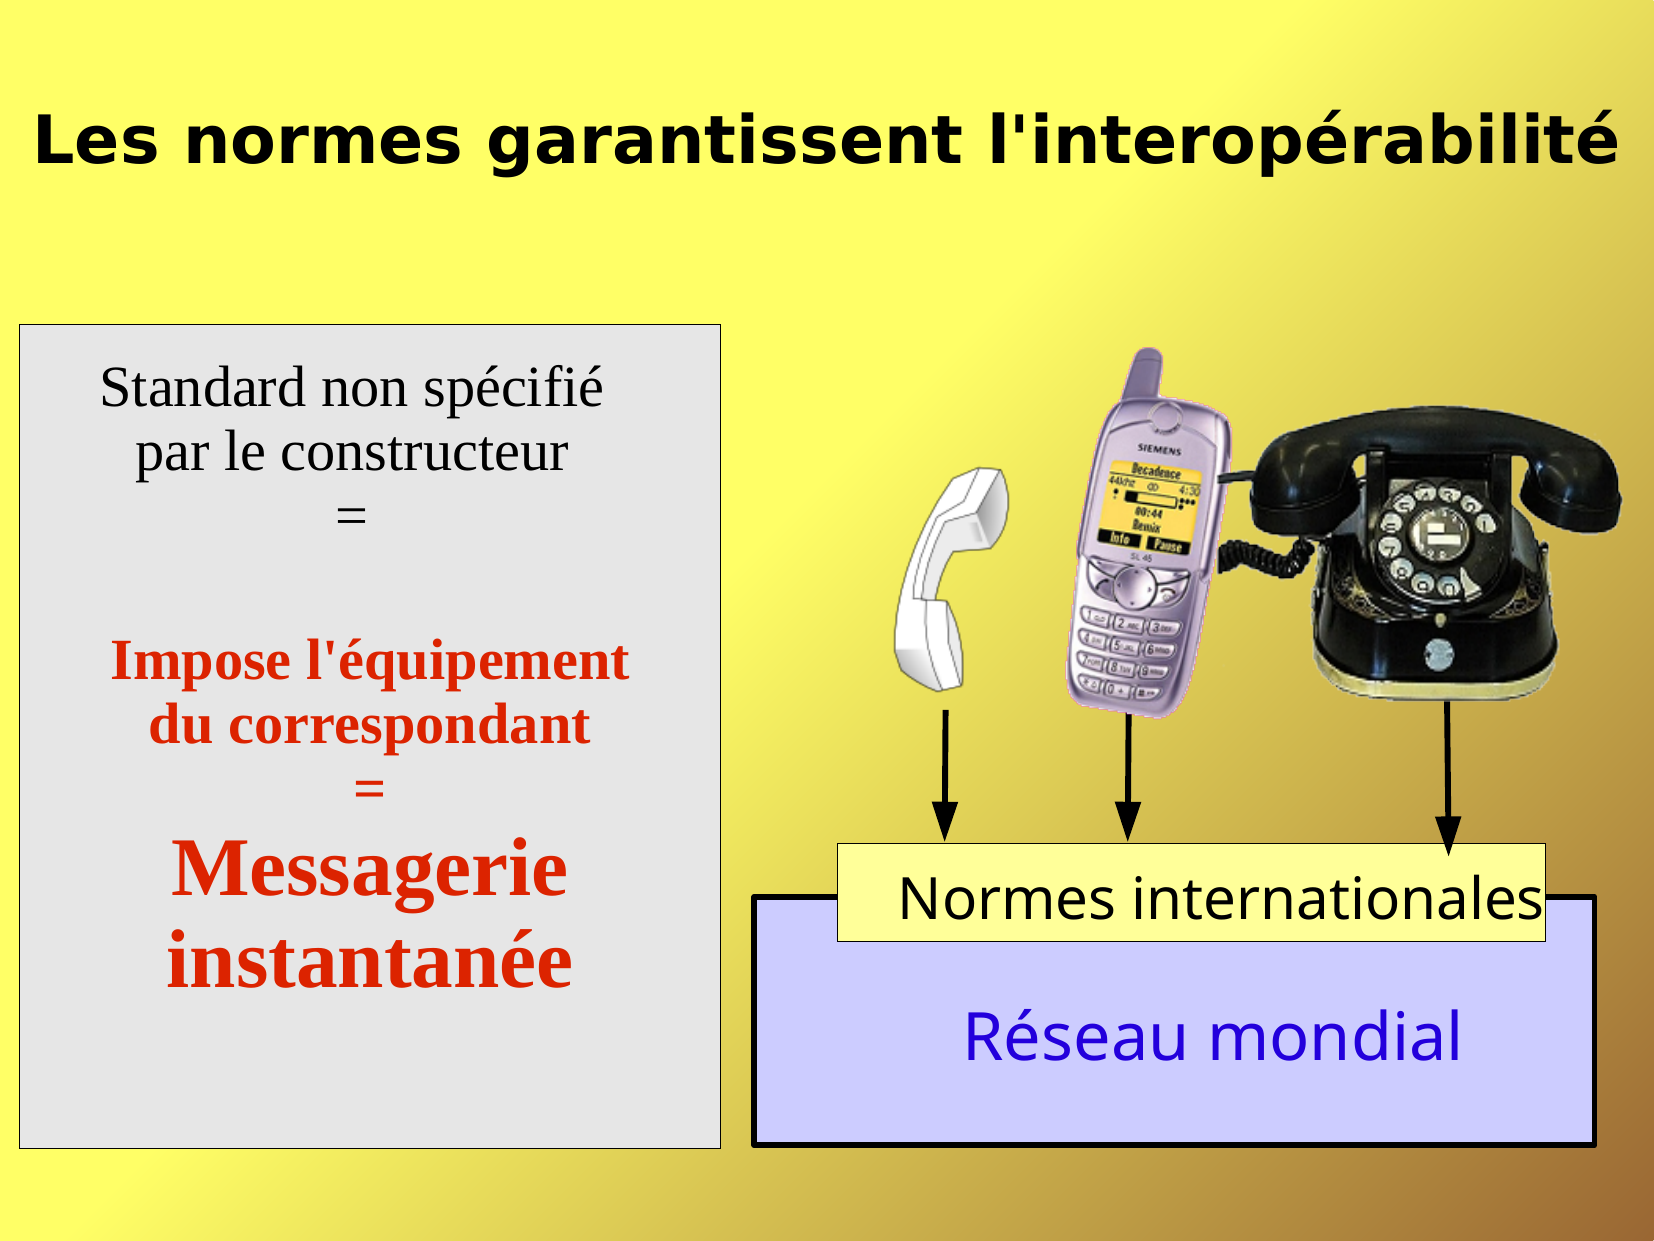

Les normes garantissent l'interopérabilité
Standard non spécifié
par le constructeur
=
Impose l'équipement
du correspondant
=
Messagerie
instantanée
Normes internationales
Réseau mondial